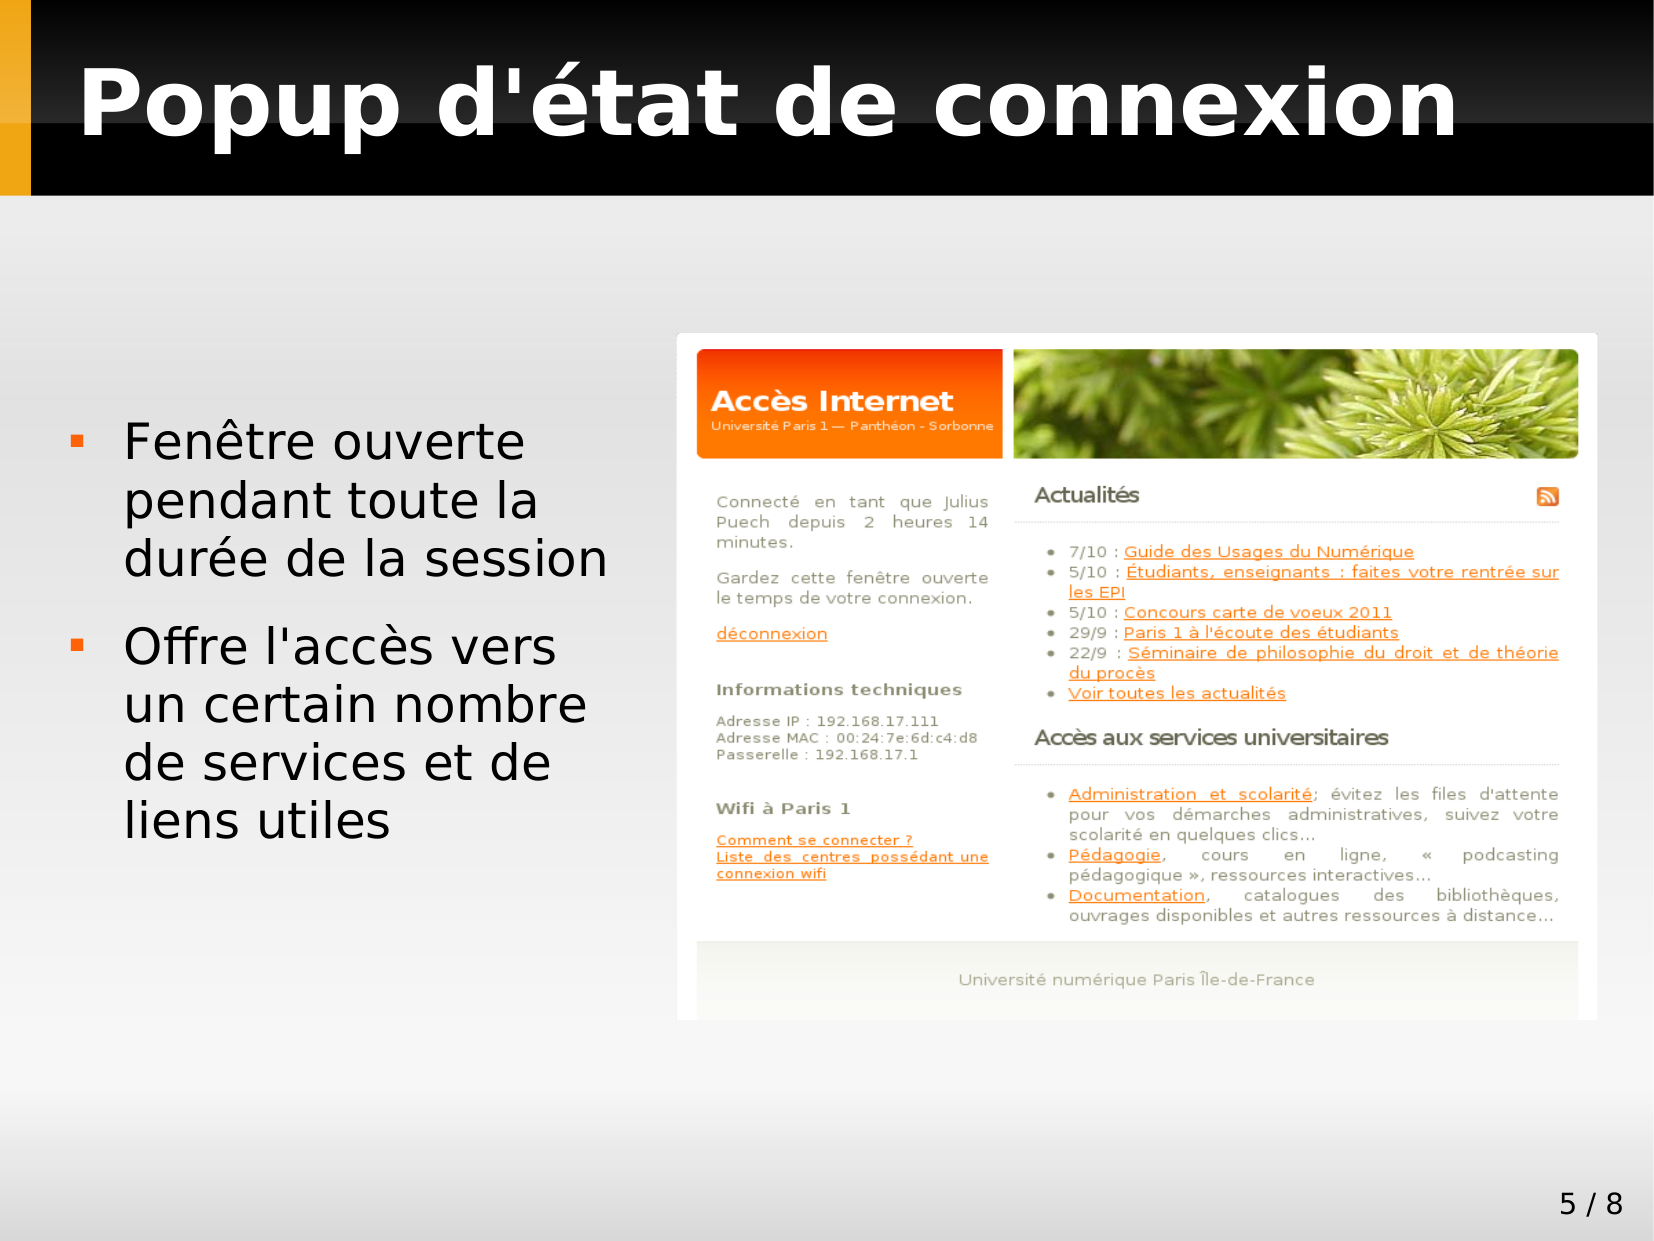

# Popup d'état de connexion
Fenêtre ouverte pendant toute la durée de la session
Offre l'accès vers un certain nombre de services et de liens utiles
5